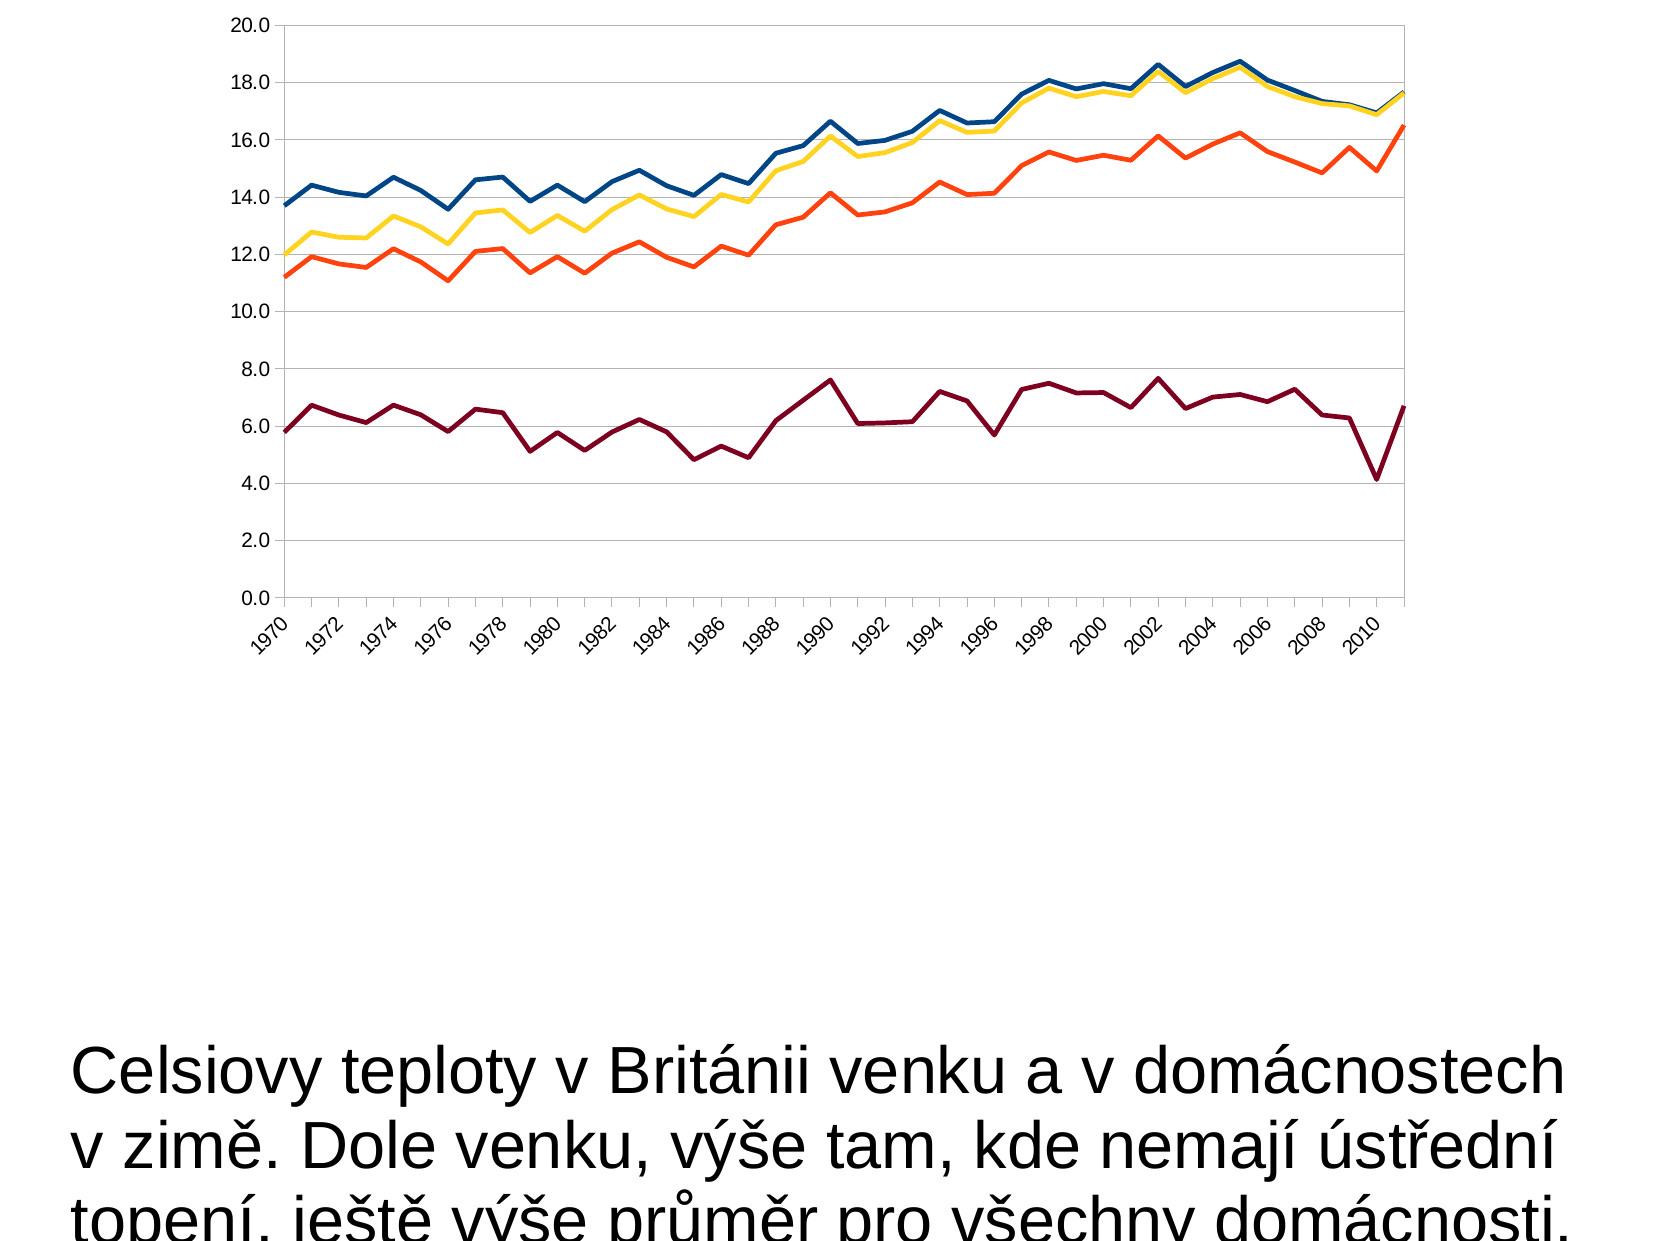

# Celsiovy teploty v Británii venku a v domácnostech v zimě. Dole venku, výše tam, kde nemají ústřední topení, ještě výše průměr pro všechny domácnosti, nahoře pro ty s ústředním topením, které v novém tisíciletí měli už téměř všichni. Zdroj (tabulka 3.06): https://assets.publishing.service.gov.uk/government/uploads/system/uploads/attachment_data/file/265666/all_ecuk_data_tables_in_terawatt_hours.xlsx
Více viz http://amper.ped.muni.cz/pasiv/standardy/kTeplotam_zimnich_interieru.pdf a odkazy odtud.
### Chart
| Category | Sloupec B | Sloupec C | Sloupec D | Sloupec E | Sloupec F | Sloupec G |
|---|---|---|---|---|---|---|
| 1970 | 13.7000099809843 | 11.2000099809843 | 11.9821875121909 | None | 5.78021978021978 | None |
| 1971 | 14.4218989479262 | 11.9218989479262 | 12.7823224902804 | None | 6.72967032967033 | None |
| 1972 | 14.1687220614292 | 11.6687220614292 | 12.6003839006761 | None | 6.38579234972678 | None |
| 1973 | 14.0437046637634 | 11.5437046637634 | 12.5743178207172 | None | 6.12252747252747 | None |
| 1974 | 14.6979202771012 | 12.1979202771012 | 13.3463577771012 | None | 6.73186813186813 | None |
| 1975 | 14.2363569244575 | 11.7363569244575 | 12.9627546037824 | None | 6.39450549450549 | None |
| 1976 | 13.578809584295 | 11.078809584295 | 12.3653500679964 | None | 5.80874316939891 | None |
| 1977 | 14.6059357249556 | 12.1059357249556 | 13.44963671816 | None | 6.59175824175824 | None |
| 1978 | 14.7043458596792 | 12.2043458596792 | 13.5572044610064 | None | 6.46813186813187 | None |
| 1979 | 13.8543418239987 | 11.3543418239987 | 12.7654920882826 | None | 5.11648351648352 | None |
| 1980 | 14.4216280112057 | 11.9216280112057 | 13.3605155143237 | None | 5.77650273224044 | None |
| 1981 | 13.8424644527594 | 11.3424644527594 | 12.8108204478151 | None | 5.14945054945055 | None |
| 1982 | 14.5429722160873 | 12.0429722160873 | 13.5647805963863 | None | 5.79065934065934 | None |
| 1983 | 14.9407381062229 | 12.4407381062229 | 14.0780740323288 | None | 6.23076923076923 | None |
| 1984 | 14.4003049182789 | 11.9003049182789 | 13.5889704547284 | None | 5.79781420765027 | None |
| 1985 | 14.0636716090613 | 11.5636716090613 | 13.3215803267624 | None | 4.82527472527473 | None |
| 1986 | 14.7901592344815 | 12.2901592344815 | 14.0942158927972 | None | 5.29945054945055 | None |
| 1987 | 14.4739946390884 | 11.9739946390884 | 13.8335721714936 | None | 4.8945054945055 | None |
| 1988 | 15.5362176937987 | 13.0362176937987 | 14.9242702624964 | None | 6.1896174863388 | None |
| 1989 | 15.8008357974707 | 13.3008357974707 | 15.2492484958834 | None | 6.90384615384615 | None |
| 1990 | 16.6532122340796 | 14.1532122340796 | 16.1374714933389 | None | 7.61208791208791 | None |
| 1991 | 15.8763707287663 | 13.3763707287663 | 15.4205221049131 | None | 6.08791208791209 | None |
| 1992 | 15.9861412829548 | 13.4861412829548 | 15.5582184679718 | None | 6.11147540983607 | None |
| 1993 | 16.3040092912473 | 13.8040092912473 | 15.9104184024576 | None | 6.15164835164835 | None |
| 1994 | 17.0310465783149 | 14.5310465783149 | 16.6741721309232 | None | 7.21098901098901 | None |
| 1995 | 16.5918999267153 | 14.0918999267153 | 16.2658272472056 | None | 6.87967032967033 | None |
| 1996 | 16.6368767266483 | 14.1368767266483 | 16.3119196819747 | None | 5.68807650273224 | None |
| 1997 | 17.6027409983132 | 15.1027409983132 | 17.2964223169946 | None | 7.27823785232021 | None |
| 1998 | 18.0813096412579 | 15.5813096412579 | 17.8091221412579 | None | 7.49519009074298 | None |
| 1999 | 17.782740119455 | 15.282740119455 | 17.5129529733504 | None | 7.15658755849759 | None |
| 2000 | 17.9660529528055 | 15.4660529528055 | 17.6935119691989 | None | 7.17231683587597 | None |
| 2001 | 17.7906603563695 | 15.2906603563695 | 17.5458432831987 | None | 6.64545608874212 | None |
| 2002 | 18.6421124142678 | 16.1421124142678 | 18.3972639294193 | None | 7.66622222134501 | None |
| 2003 | 17.8663148338496 | 15.3663148338496 | 17.6507249462092 | None | 6.61361362569023 | None |
| 2004 | 18.3553875829722 | 15.8553875829722 | 18.1442685126124 | None | 7.01382885323319 | None |
| 2005 | 18.7504573869519 | 16.2504573869519 | 18.539696388141 | None | 7.10408786001287 | None |
| 2006 | 18.0925635908755 | 15.5925635908755 | 17.8699440286481 | None | 6.85154150019483 | None |
| 2007 | 17.7272306098023 | 15.2272306098023 | 17.5101024807751 | None | 7.28826182772011 | None |
| 2008 | 17.3476426156765 | 14.8476426156765 | 17.2718496507584 | None | 6.38838904481801 | None |
| 2009 | 17.23 | 15.74 | 17.19 | None | 6.28186813186813 | None |
| 2010 | 16.9441648795316 | 14.9156525074822 | 16.8824256099571 | None | 4.13492867445435 | None |
| 20114 | 17.6751772113249 | 16.5205132893233 | 17.6416509077457 | None | 6.70694444444445 | None |